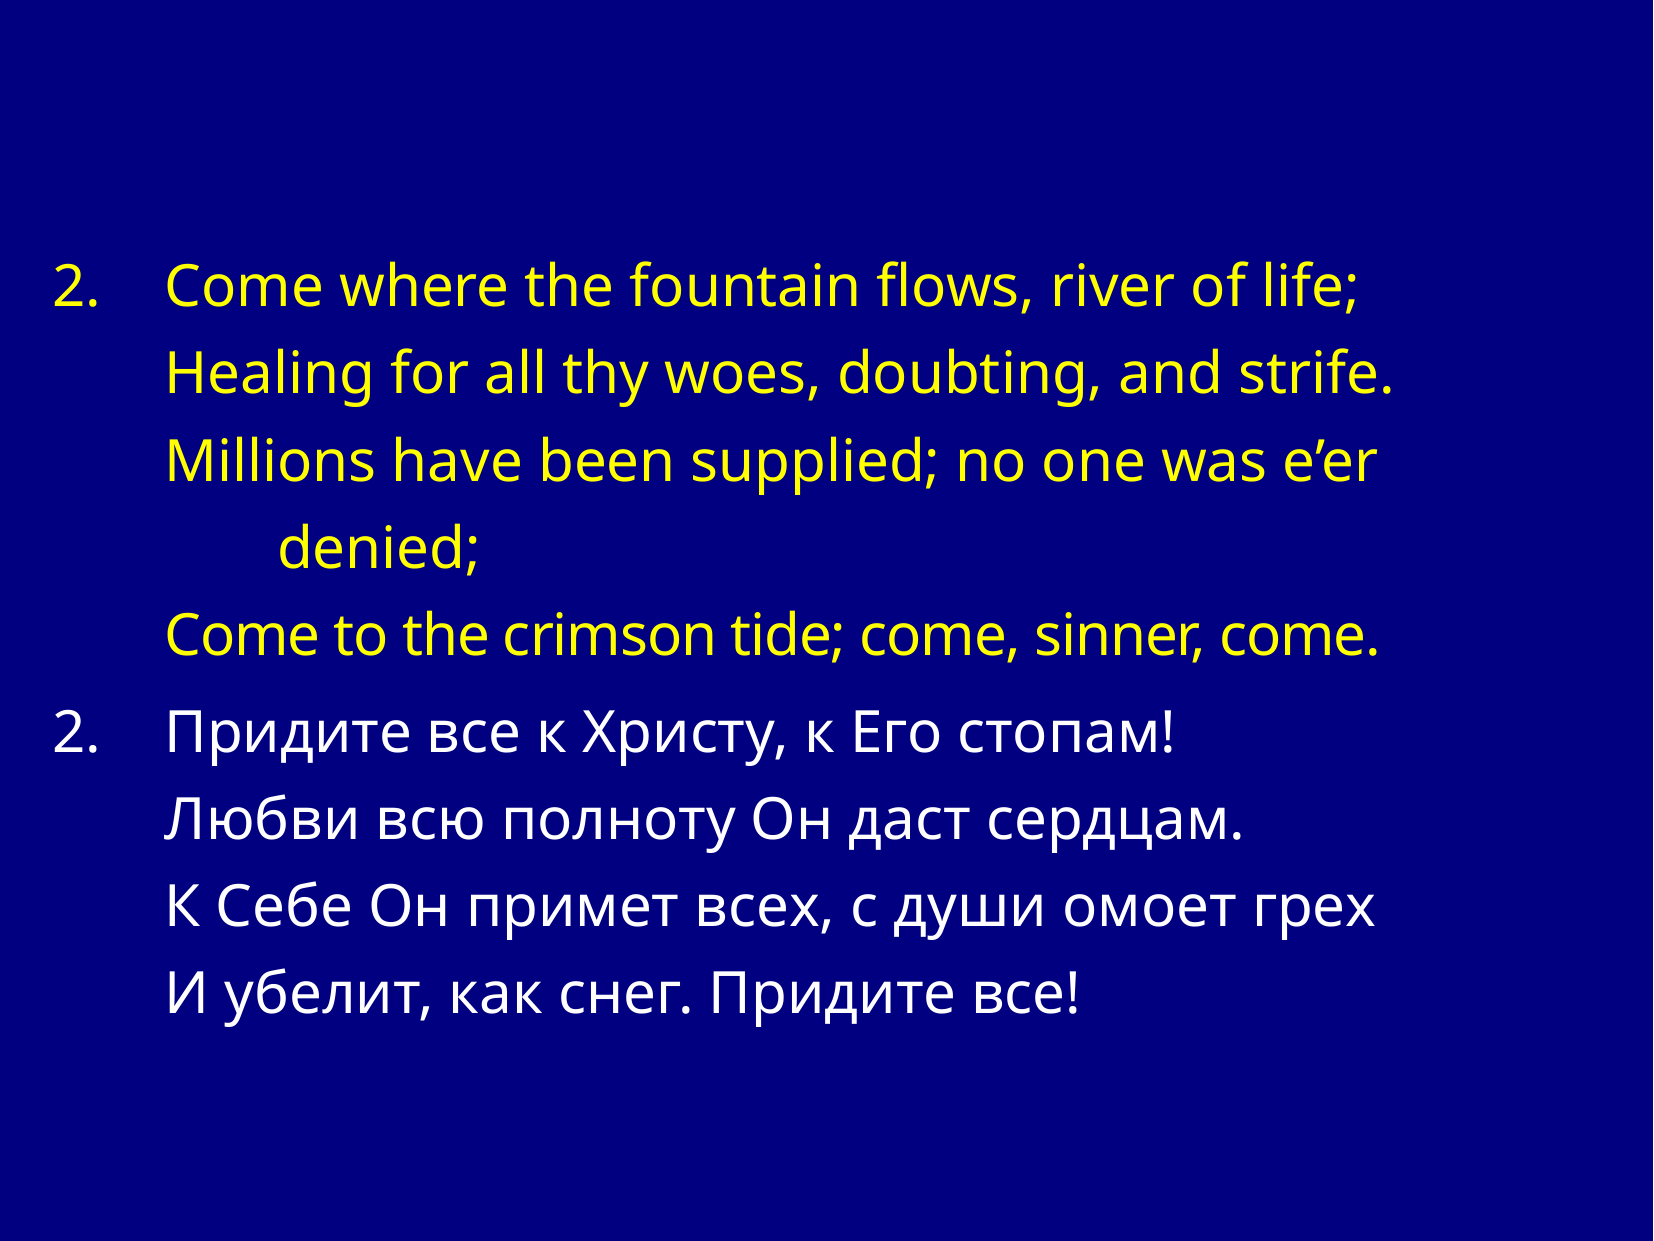

2.	Come where the fountain flows, river of life;
	Healing for all thy woes, doubting, and strife.
	Millions have been supplied; no one was e’er
		denied;
	Come to the crimson tide; come, sinner, come.
2.	Придите все к Христу, к Его стопам!
	Любви всю полноту Он даст сердцам.
	К Себе Он примет всех, с души омоет грех
	И убелит, как снег. Придите все!